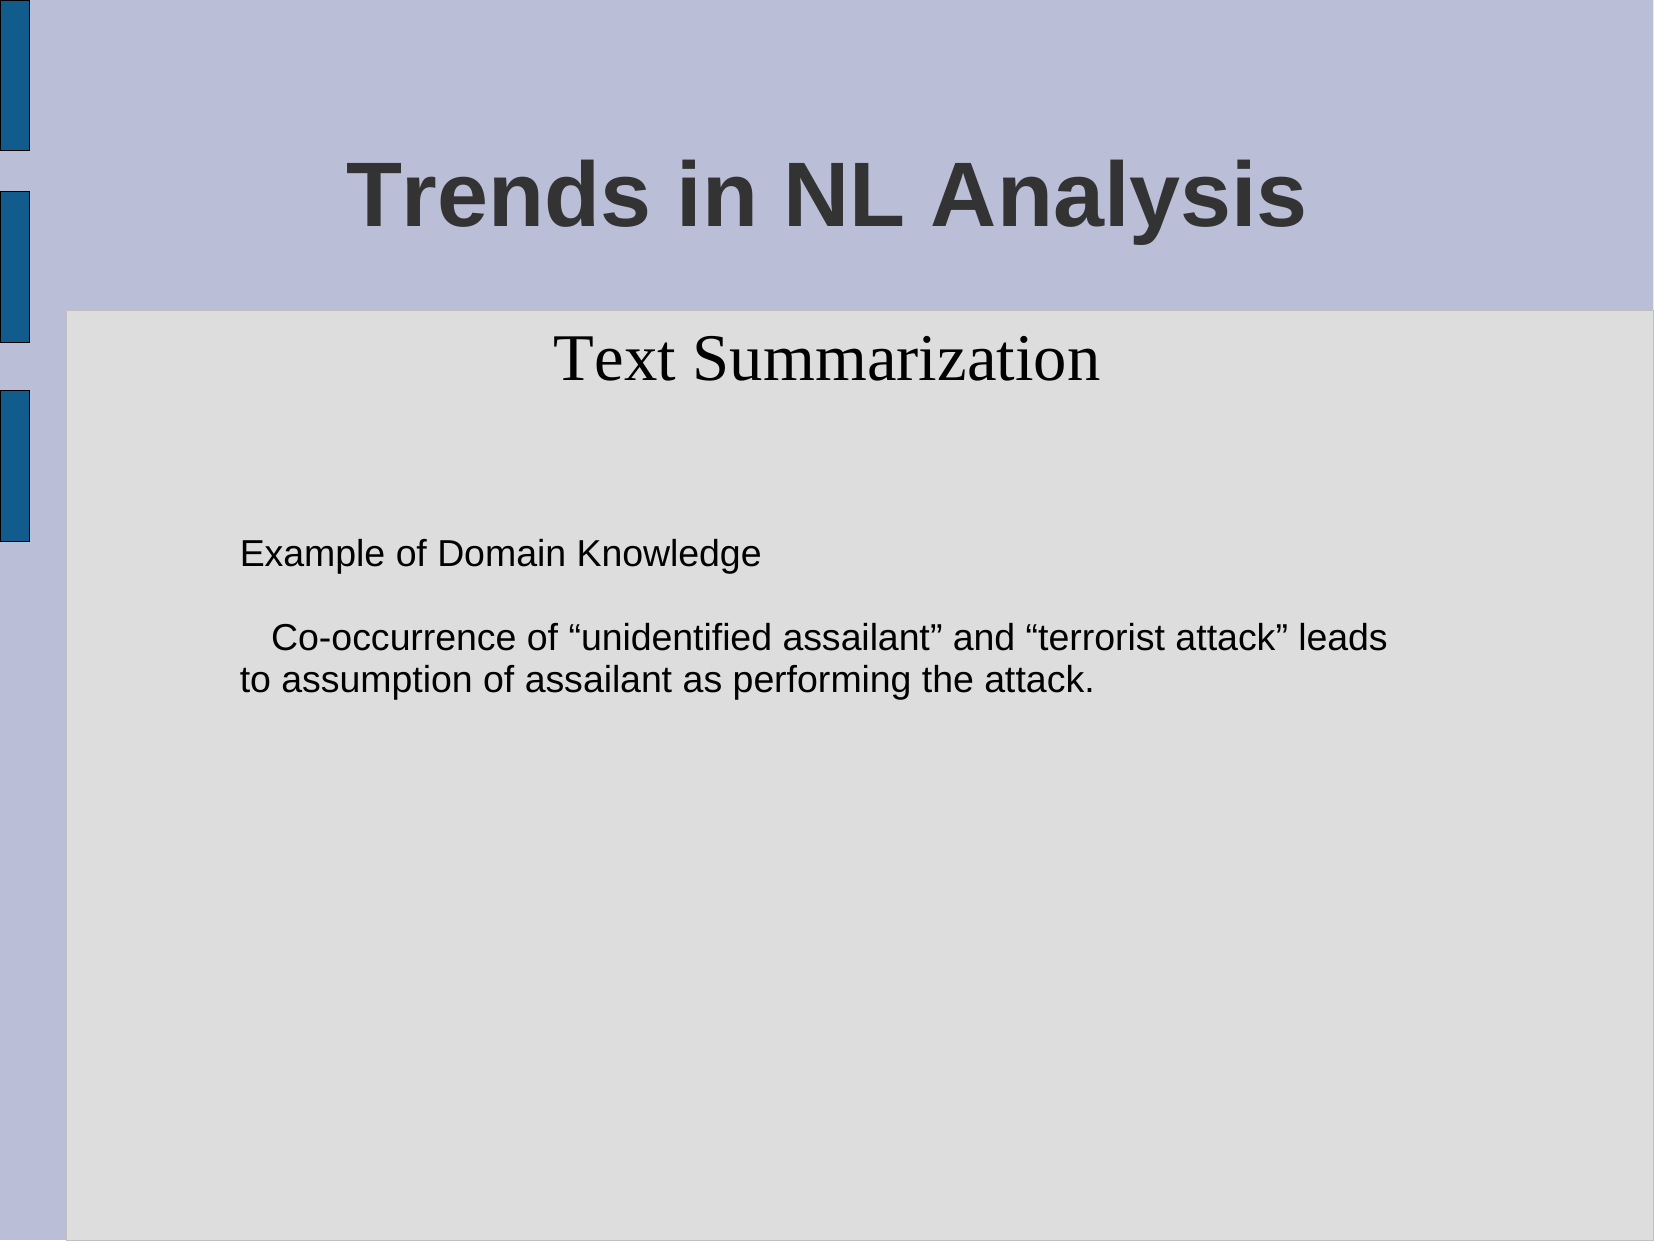

# Trends in NL Analysis
Text Summarization
Example of Domain Knowledge
 Co-occurrence of “unidentified assailant” and “terrorist attack” leads to assumption of assailant as performing the attack.